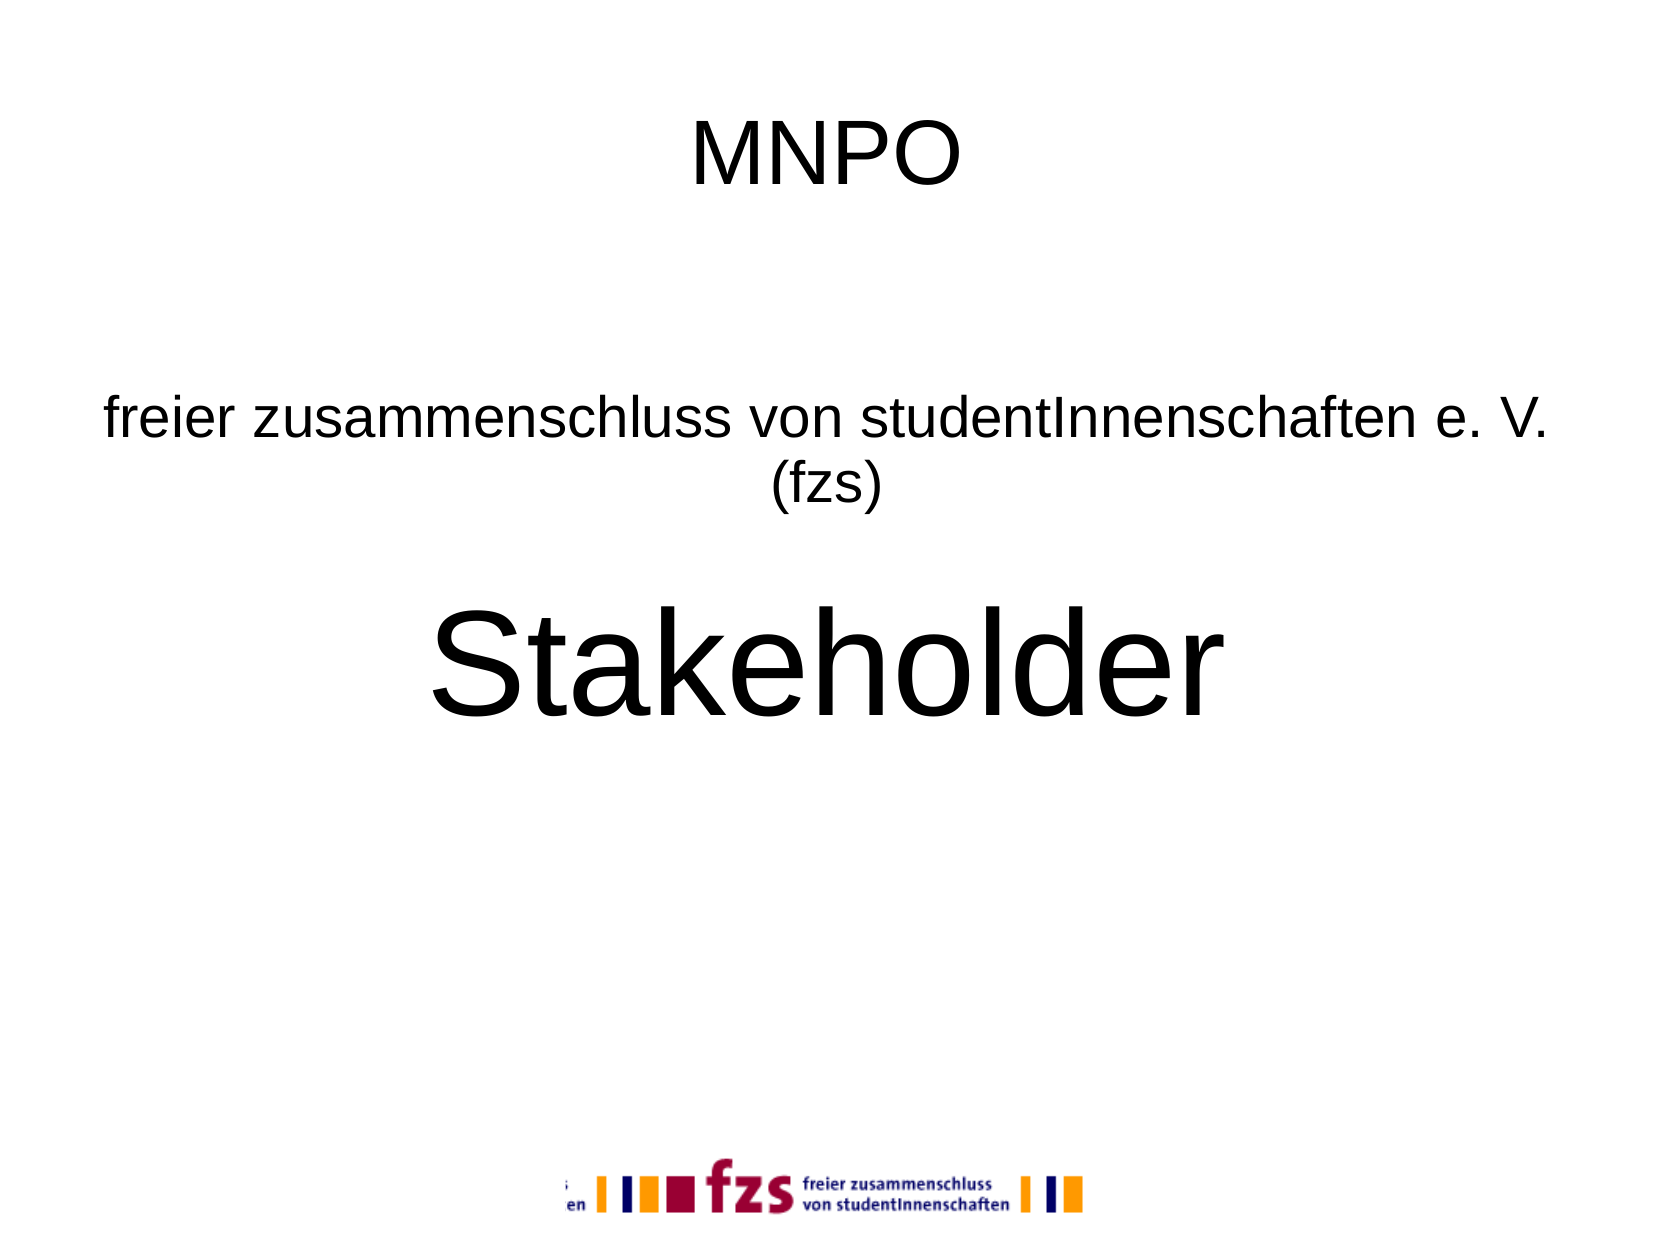

# MNPO
freier zusammenschluss von studentInnenschaften e. V.
(fzs)
Stakeholder